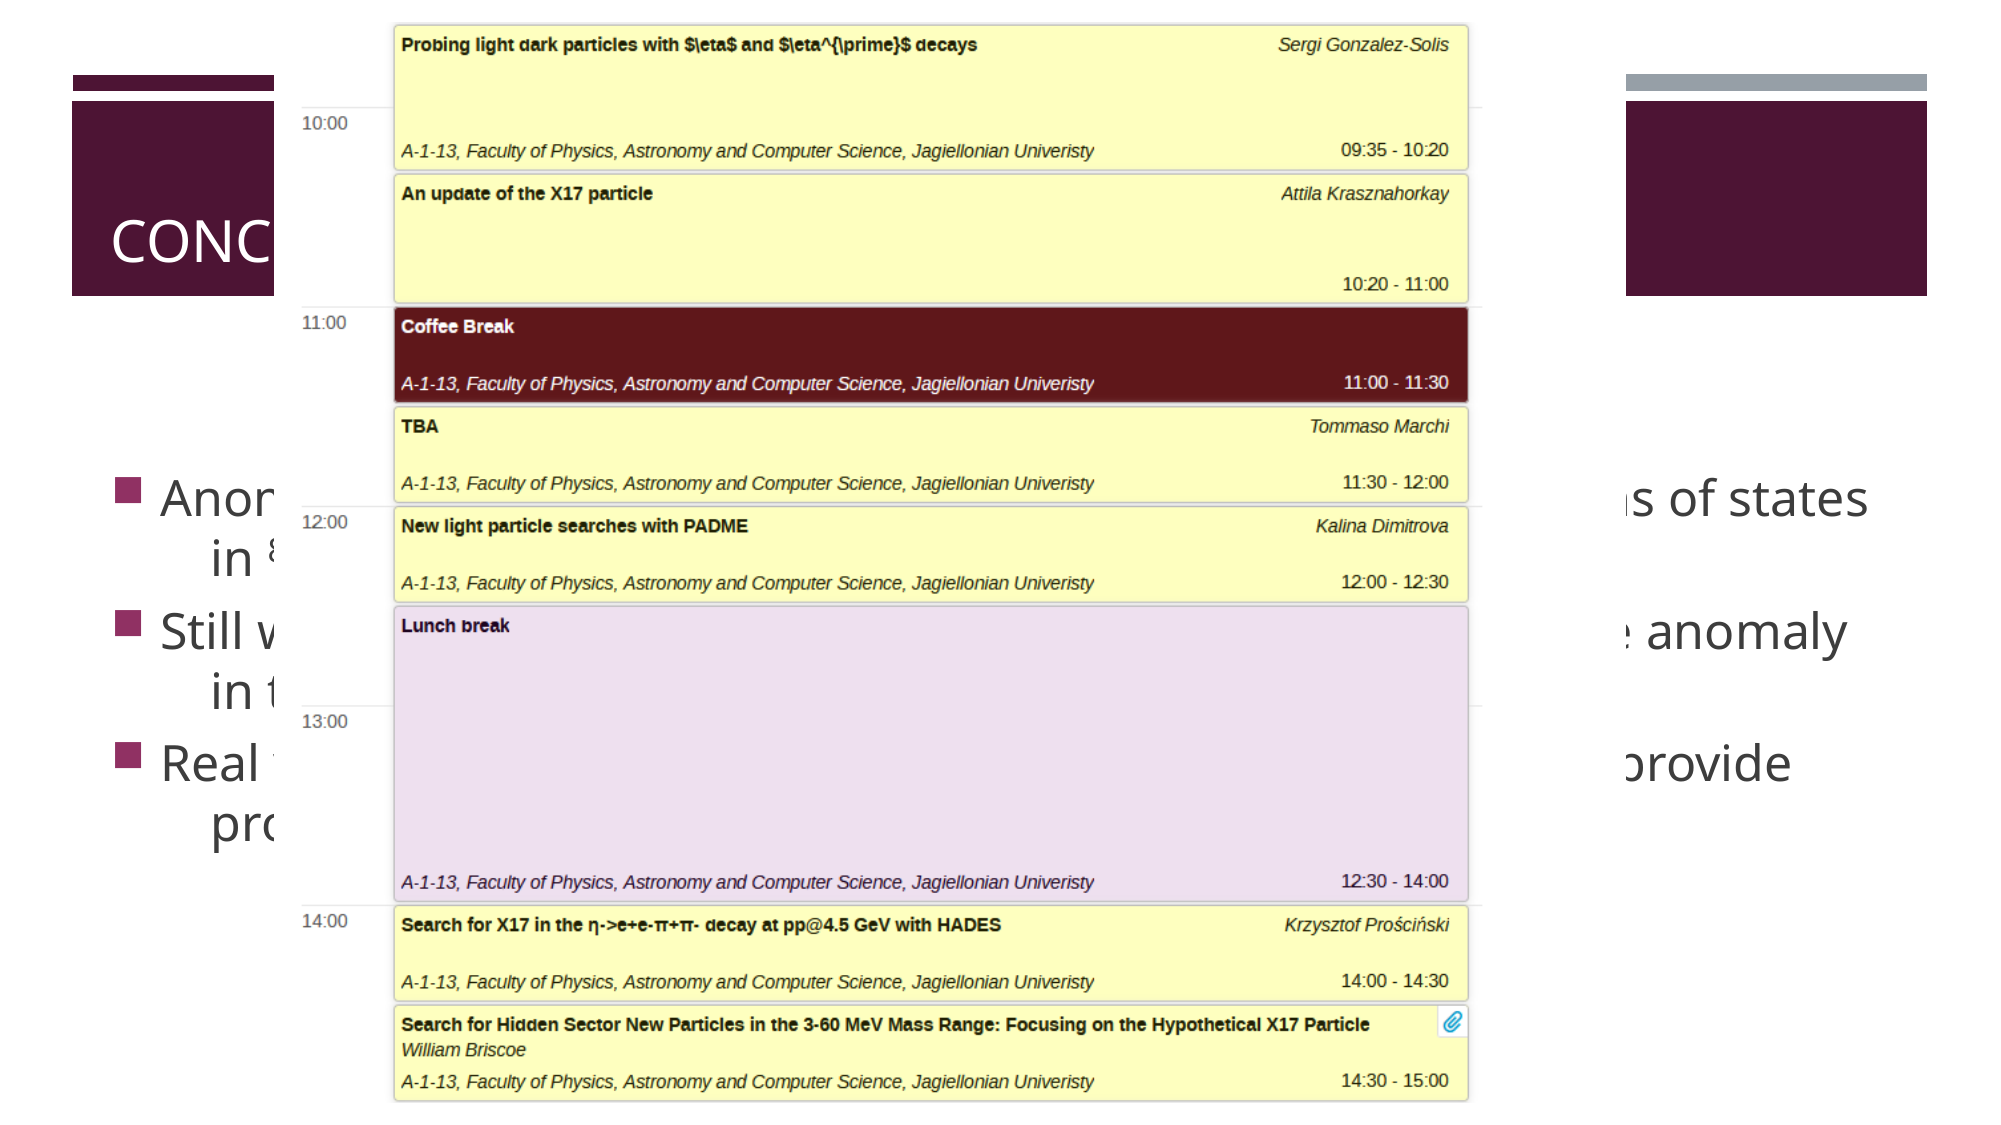

# Conclusions
Anomalies observed in different IPC spectra from de-excitations of states in 8Be, 4He and 12C, may be interpreter as X17 particle.
Still waiting for the fully independent experiment to repeat 8Be anomaly in the nuclear physics process
Real validation/falsification by particle physics experiments to provide proof of X17 existance.